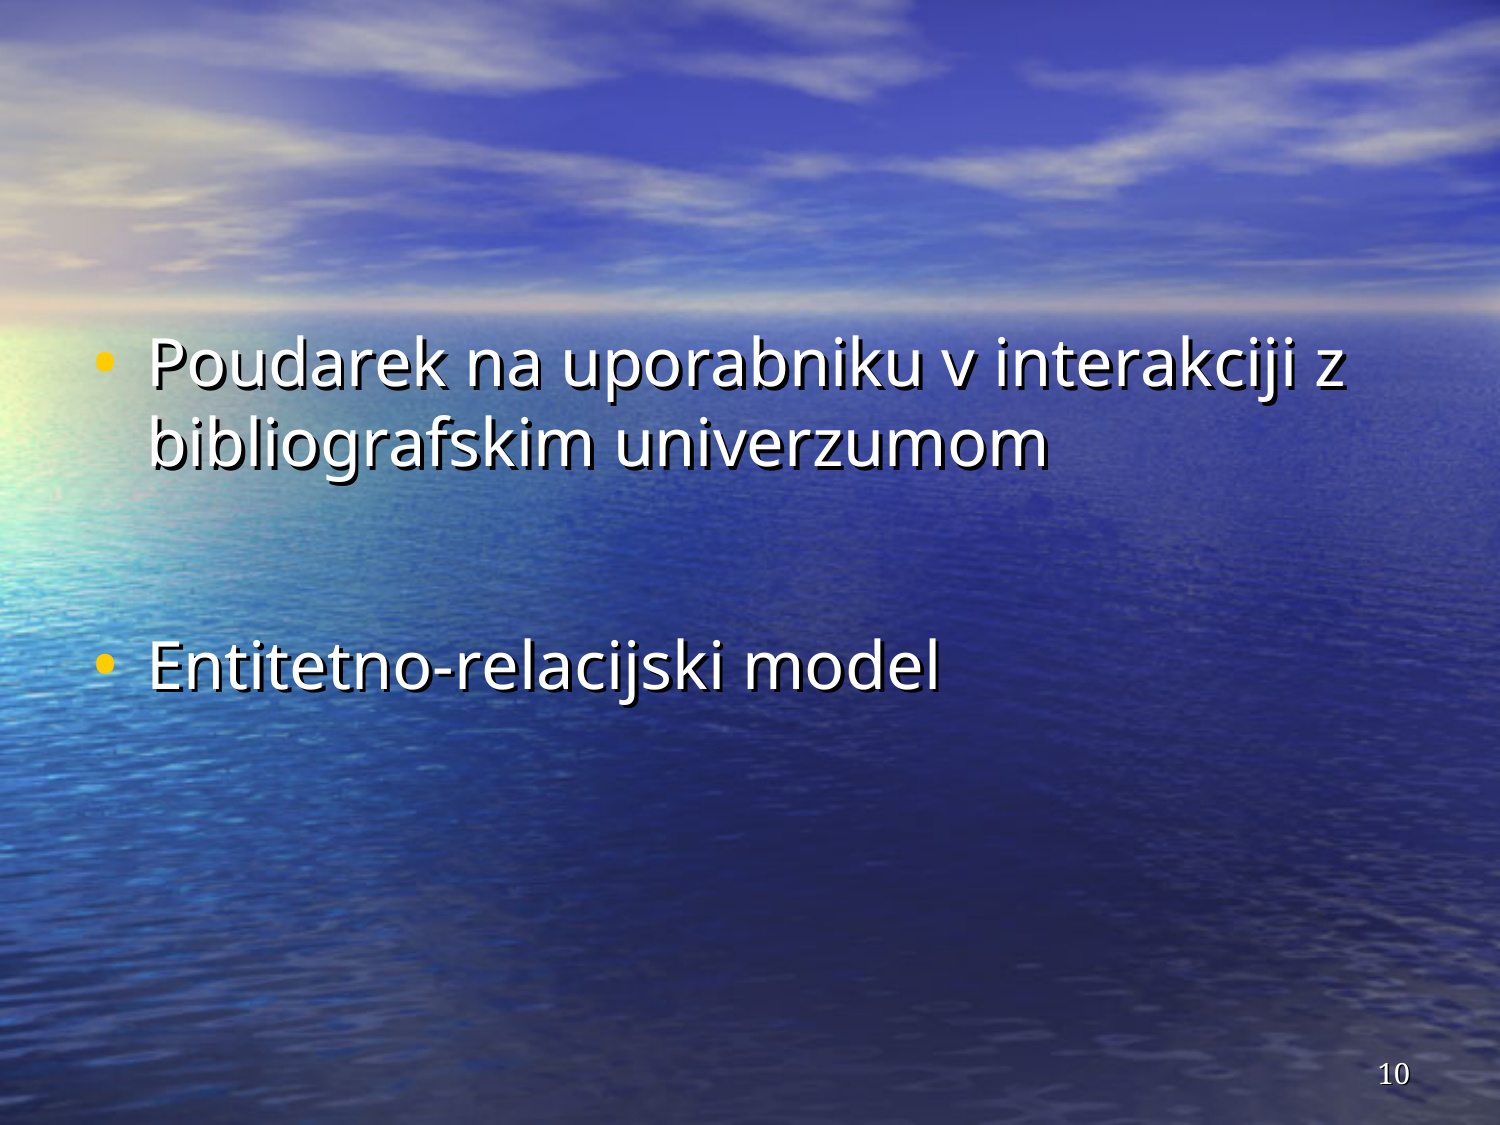

#
Poudarek na uporabniku v interakciji z bibliografskim univerzumom
Entitetno-relacijski model